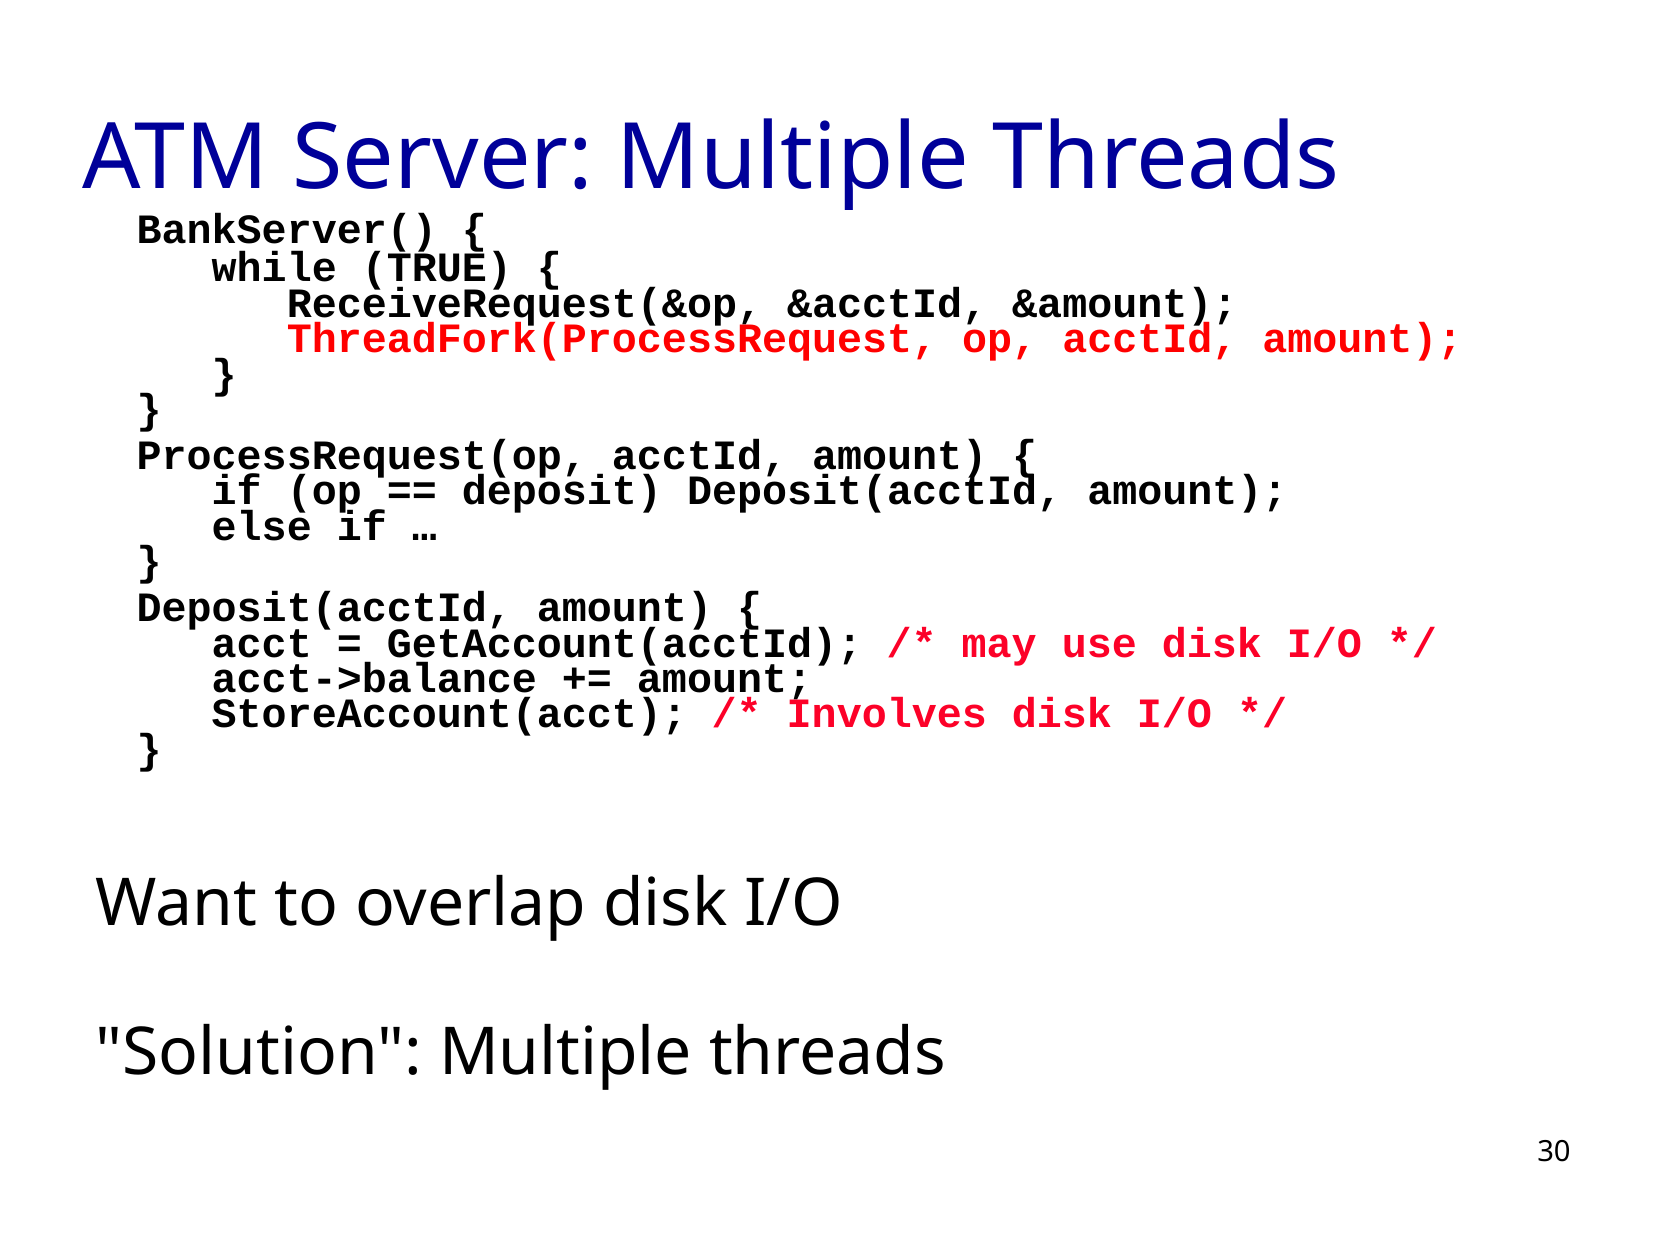

# ATM Server: Multiple Threads
	BankServer() {
 while (TRUE) {
 ReceiveRequest(&op, &acctId, &amount);
 ThreadFork(ProcessRequest, op, acctId, amount);
 }
}
	ProcessRequest(op, acctId, amount) {
 if (op == deposit) Deposit(acctId, amount);
 else if …
}
	Deposit(acctId, amount) {
 acct = GetAccount(acctId); /* may use disk I/O */
 acct->balance += amount;
 StoreAccount(acct); /* Involves disk I/O */
}
Want to overlap disk I/O
"Solution": Multiple threads
30